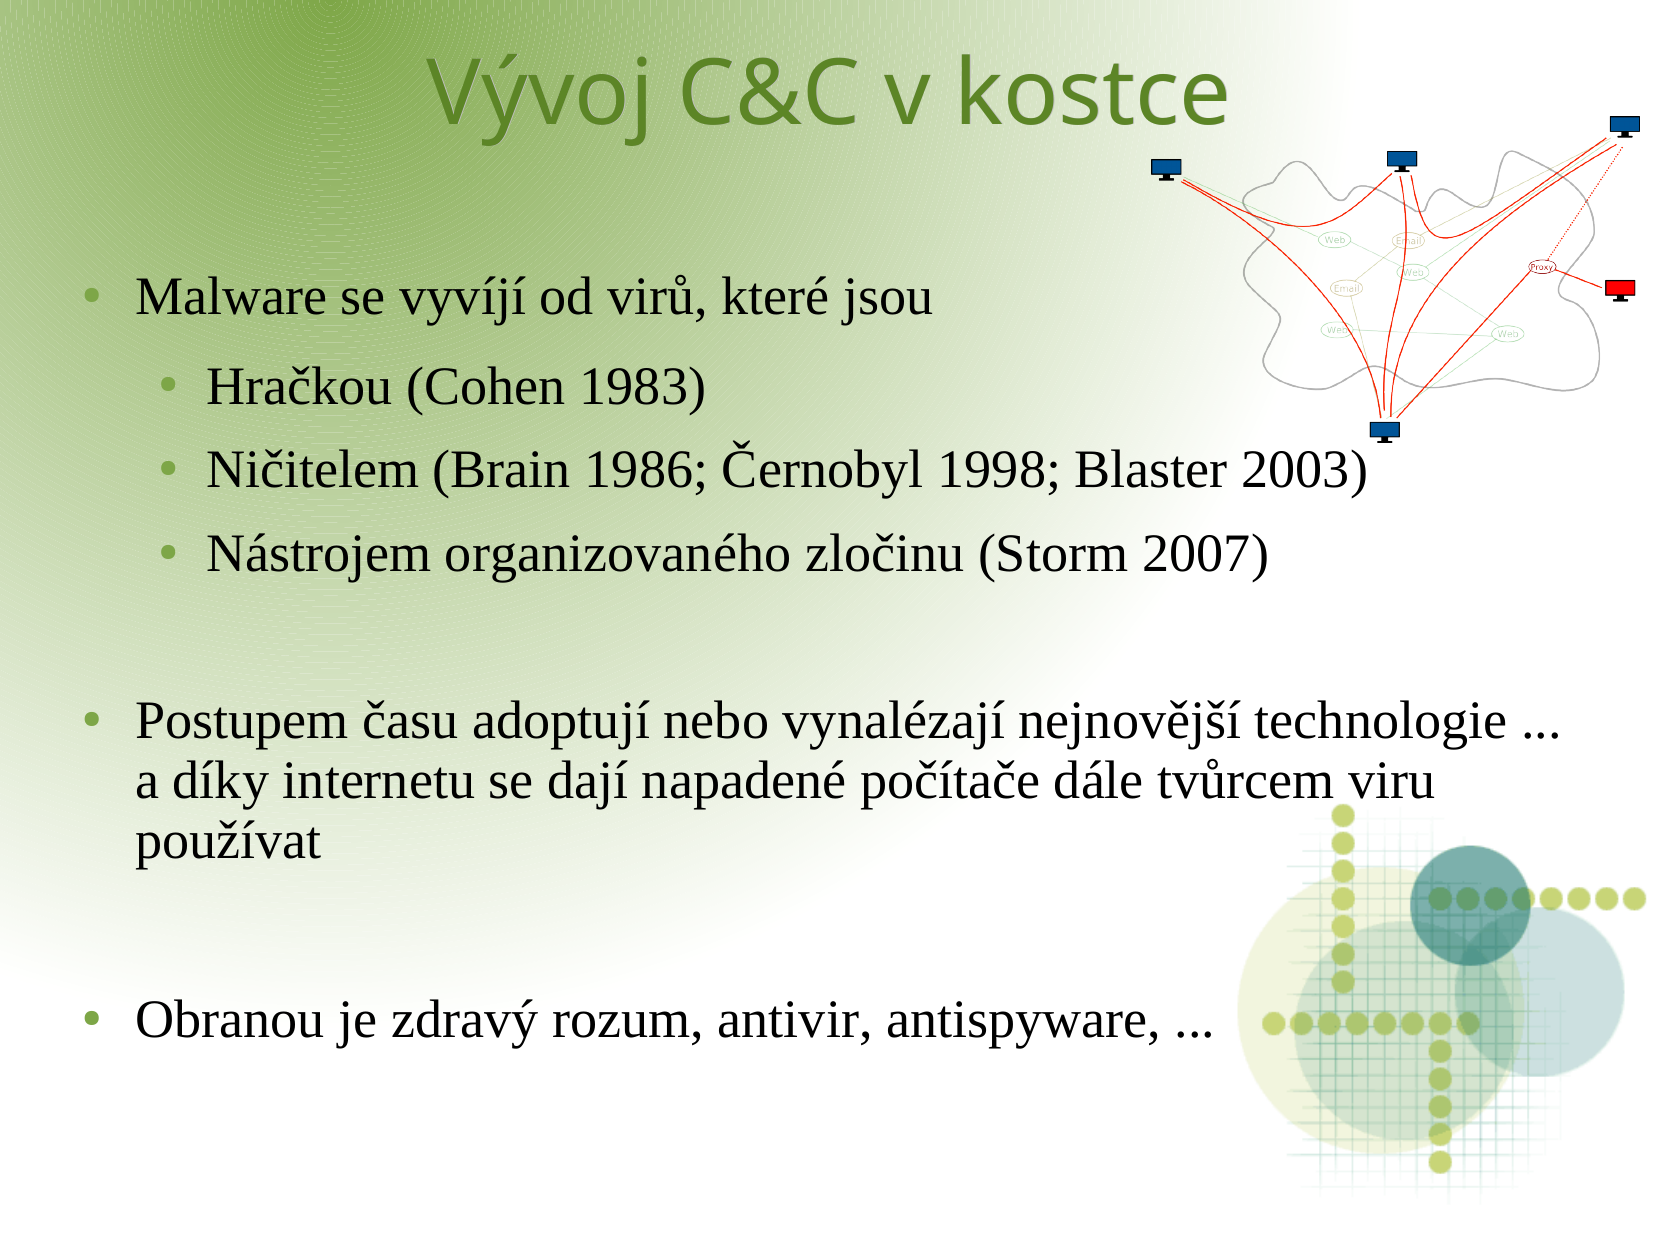

# Vývoj C&C v kostce
Malware se vyvíjí od virů, které jsou
Hračkou (Cohen 1983)
Ničitelem (Brain 1986; Černobyl 1998; Blaster 2003)
Nástrojem organizovaného zločinu (Storm 2007)
Postupem času adoptují nebo vynalézají nejnovější technologie ... a díky internetu se dají napadené počítače dále tvůrcem viru používat
Obranou je zdravý rozum, antivir, antispyware, ...